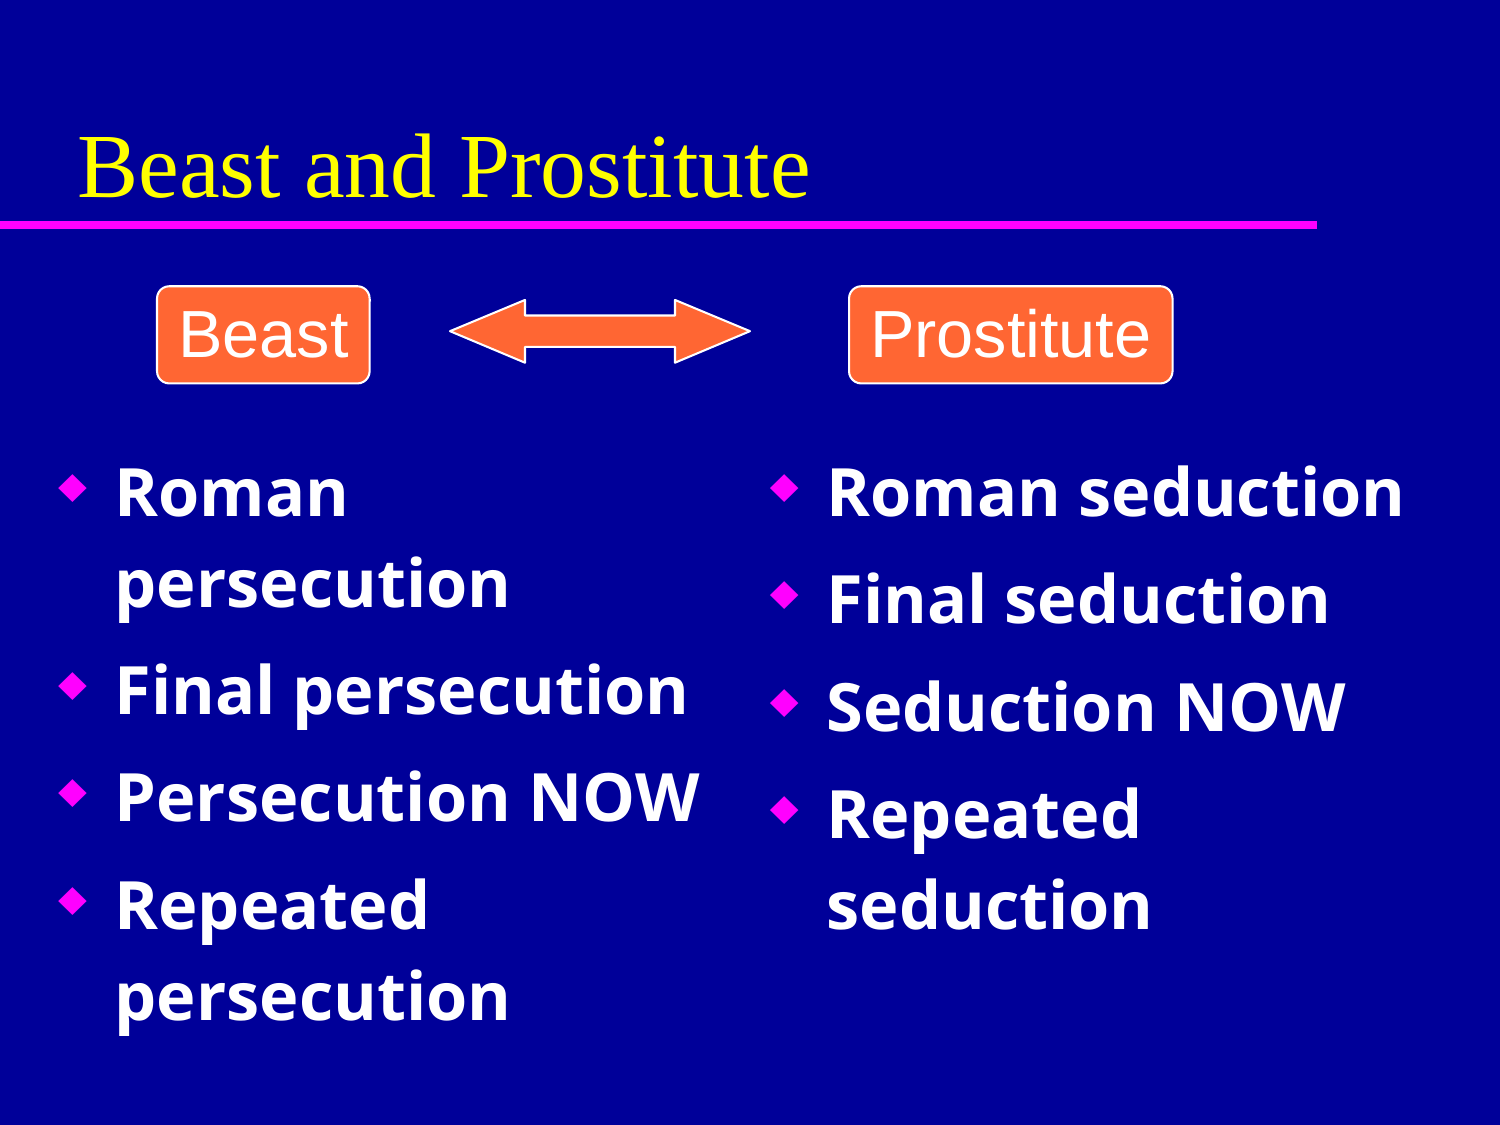

# Beast and Prostitute
Beast
Prostitute
Roman seduction
Final seduction
Seduction NOW
Repeated seduction
Roman persecution
Final persecution
Persecution NOW
Repeated persecution